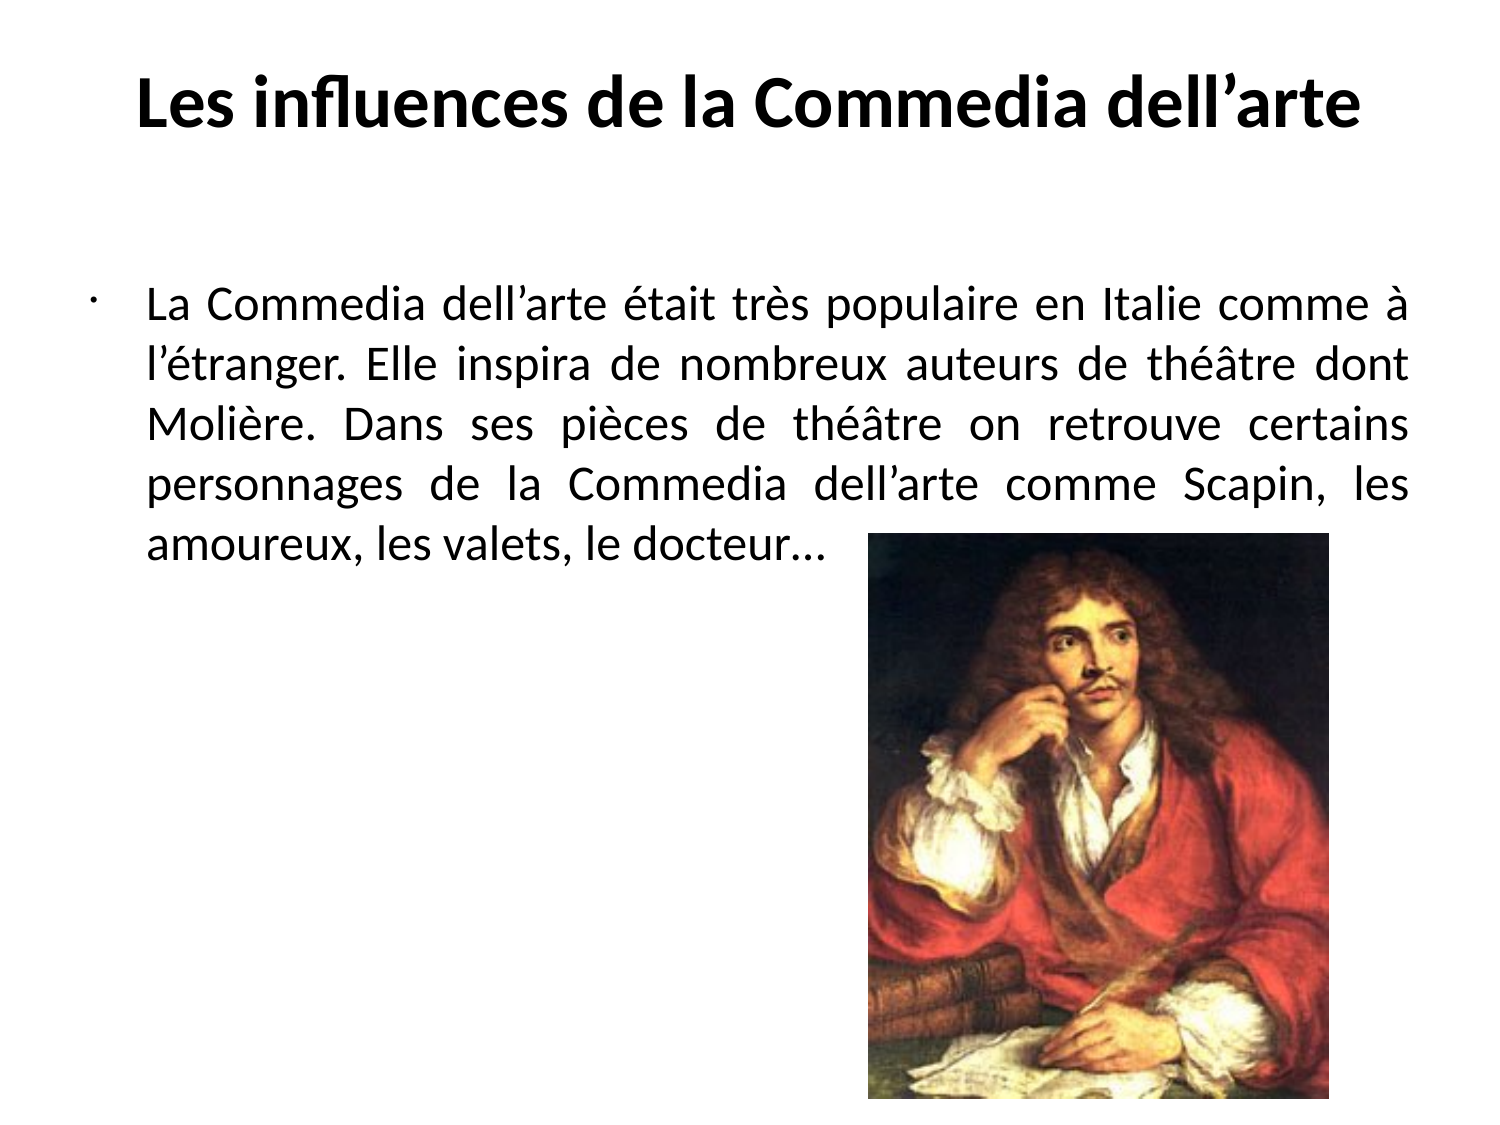

# Les influences de la Commedia dell’arte
La Commedia dell’arte était très populaire en Italie comme à l’étranger. Elle inspira de nombreux auteurs de théâtre dont Molière. Dans ses pièces de théâtre on retrouve certains personnages de la Commedia dell’arte comme Scapin, les amoureux, les valets, le docteur…